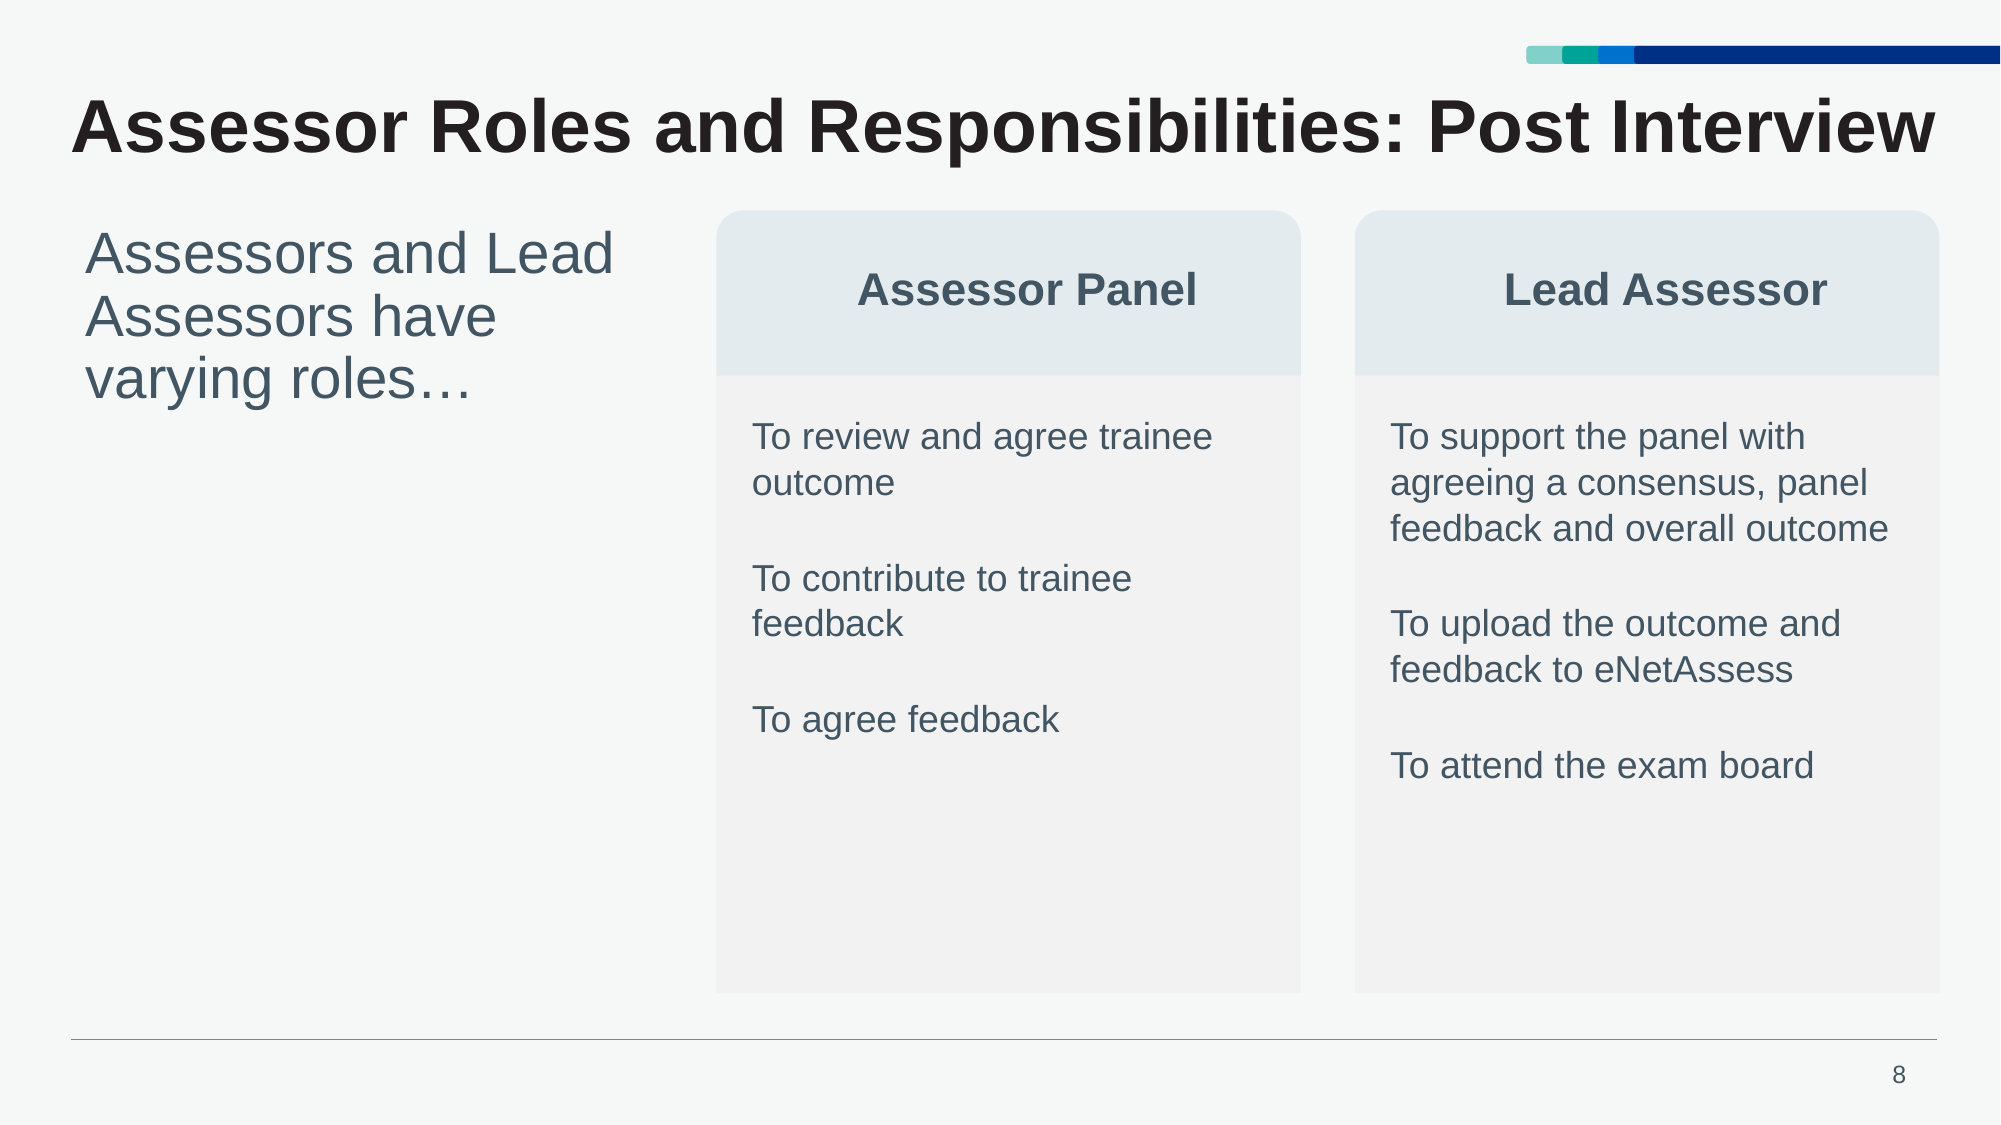

# Assessor Roles and Responsibilities: Post Interview
Assessors and Lead Assessors have varying roles…
Assessor Panel
Lead Assessor
To review and agree trainee outcome
To contribute to trainee feedback
To agree feedback
To support the panel with agreeing a consensus, panel feedback and overall outcome
To upload the outcome and feedback to eNetAssess
To attend the exam board